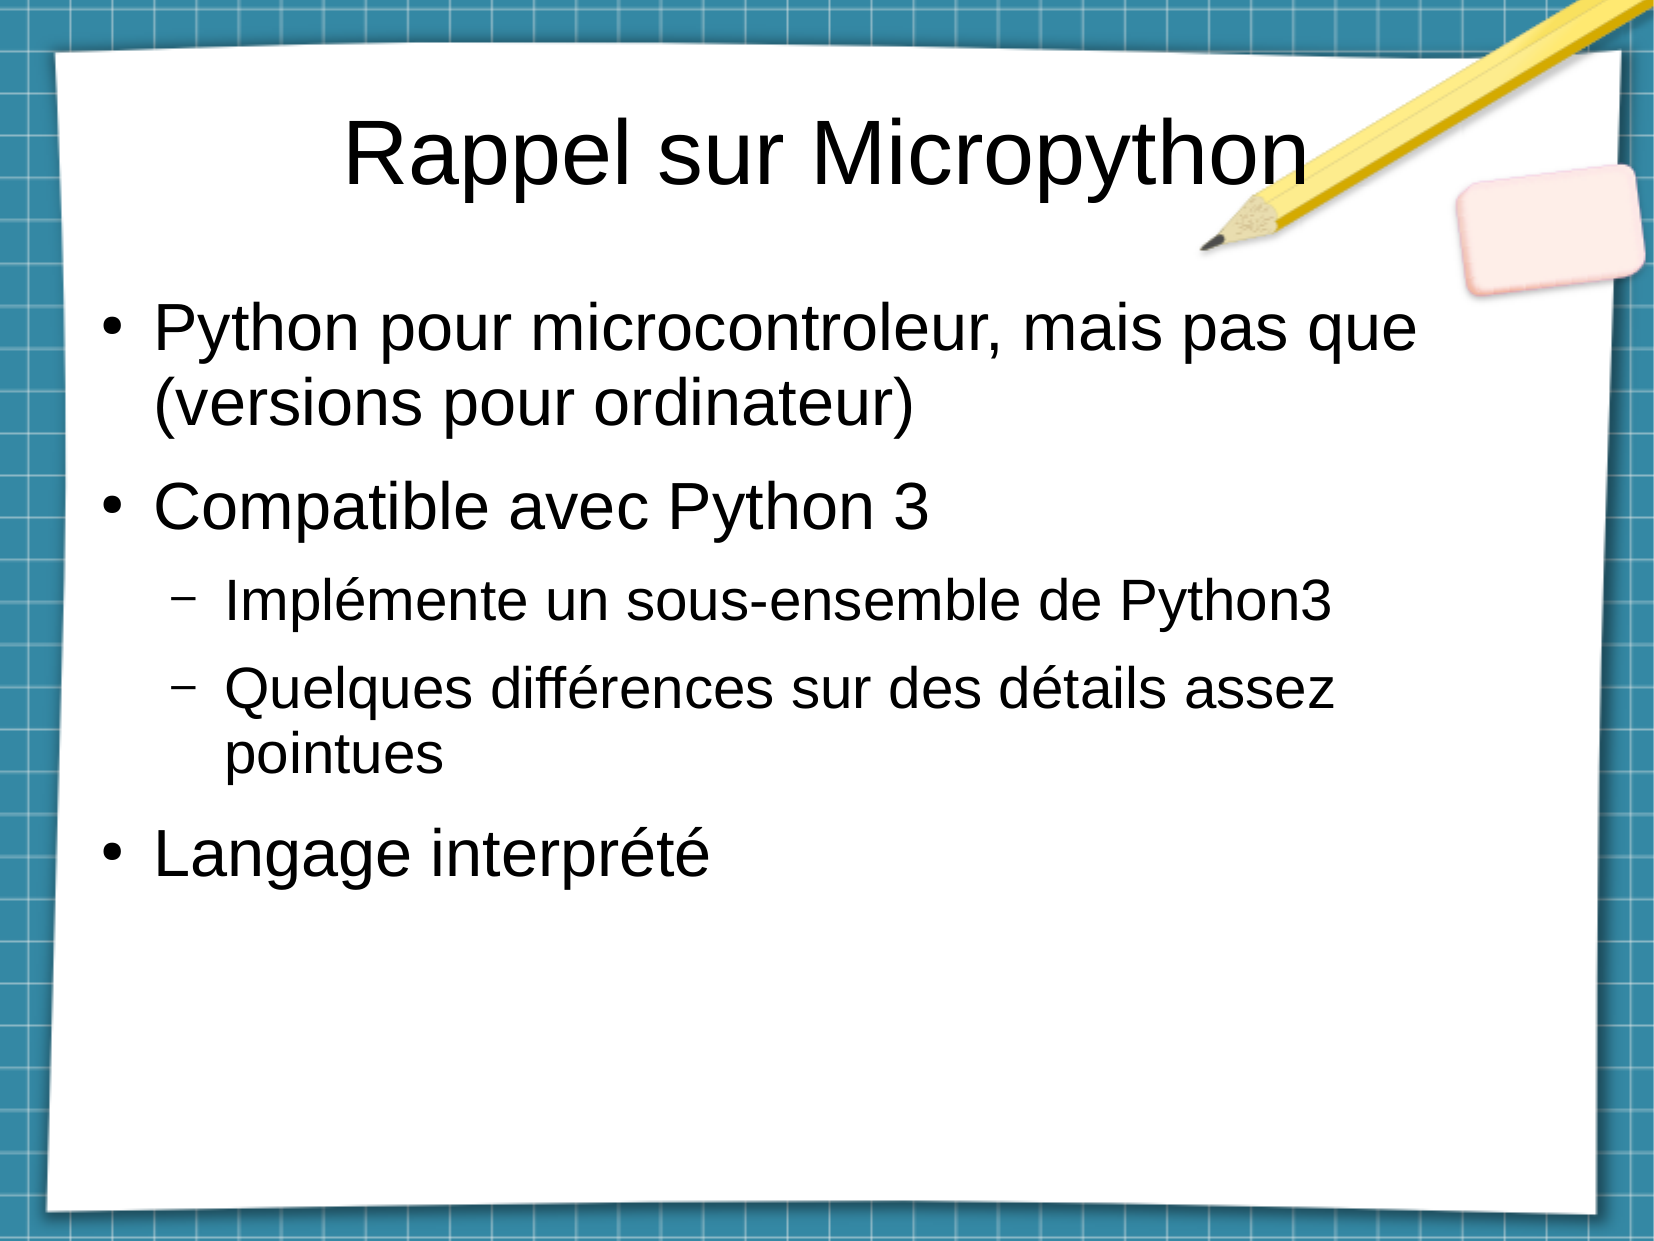

# Rappel sur Micropython
Python pour microcontroleur, mais pas que (versions pour ordinateur)
Compatible avec Python 3
Implémente un sous-ensemble de Python3
Quelques différences sur des détails assez pointues
Langage interprété